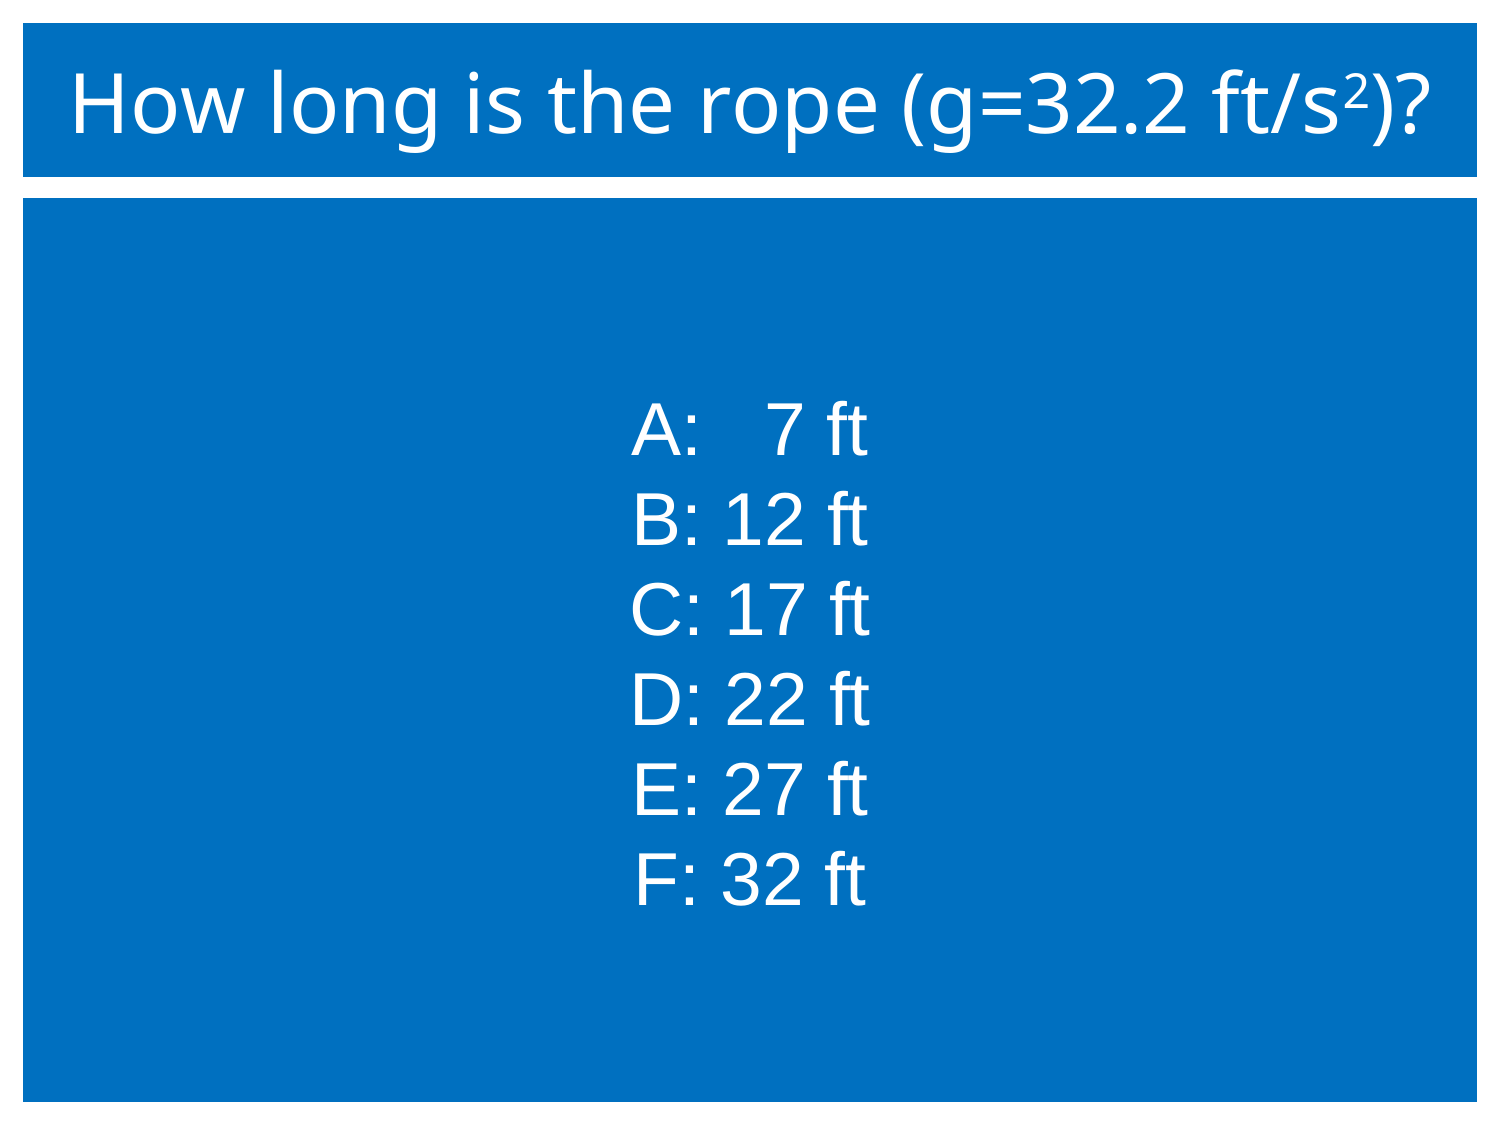

How long is the rope (g=32.2 ft/s2)?
A: 7 ft
B: 12 ft
C: 17 ft
D: 22 ft
E: 27 ft
F: 32 ft